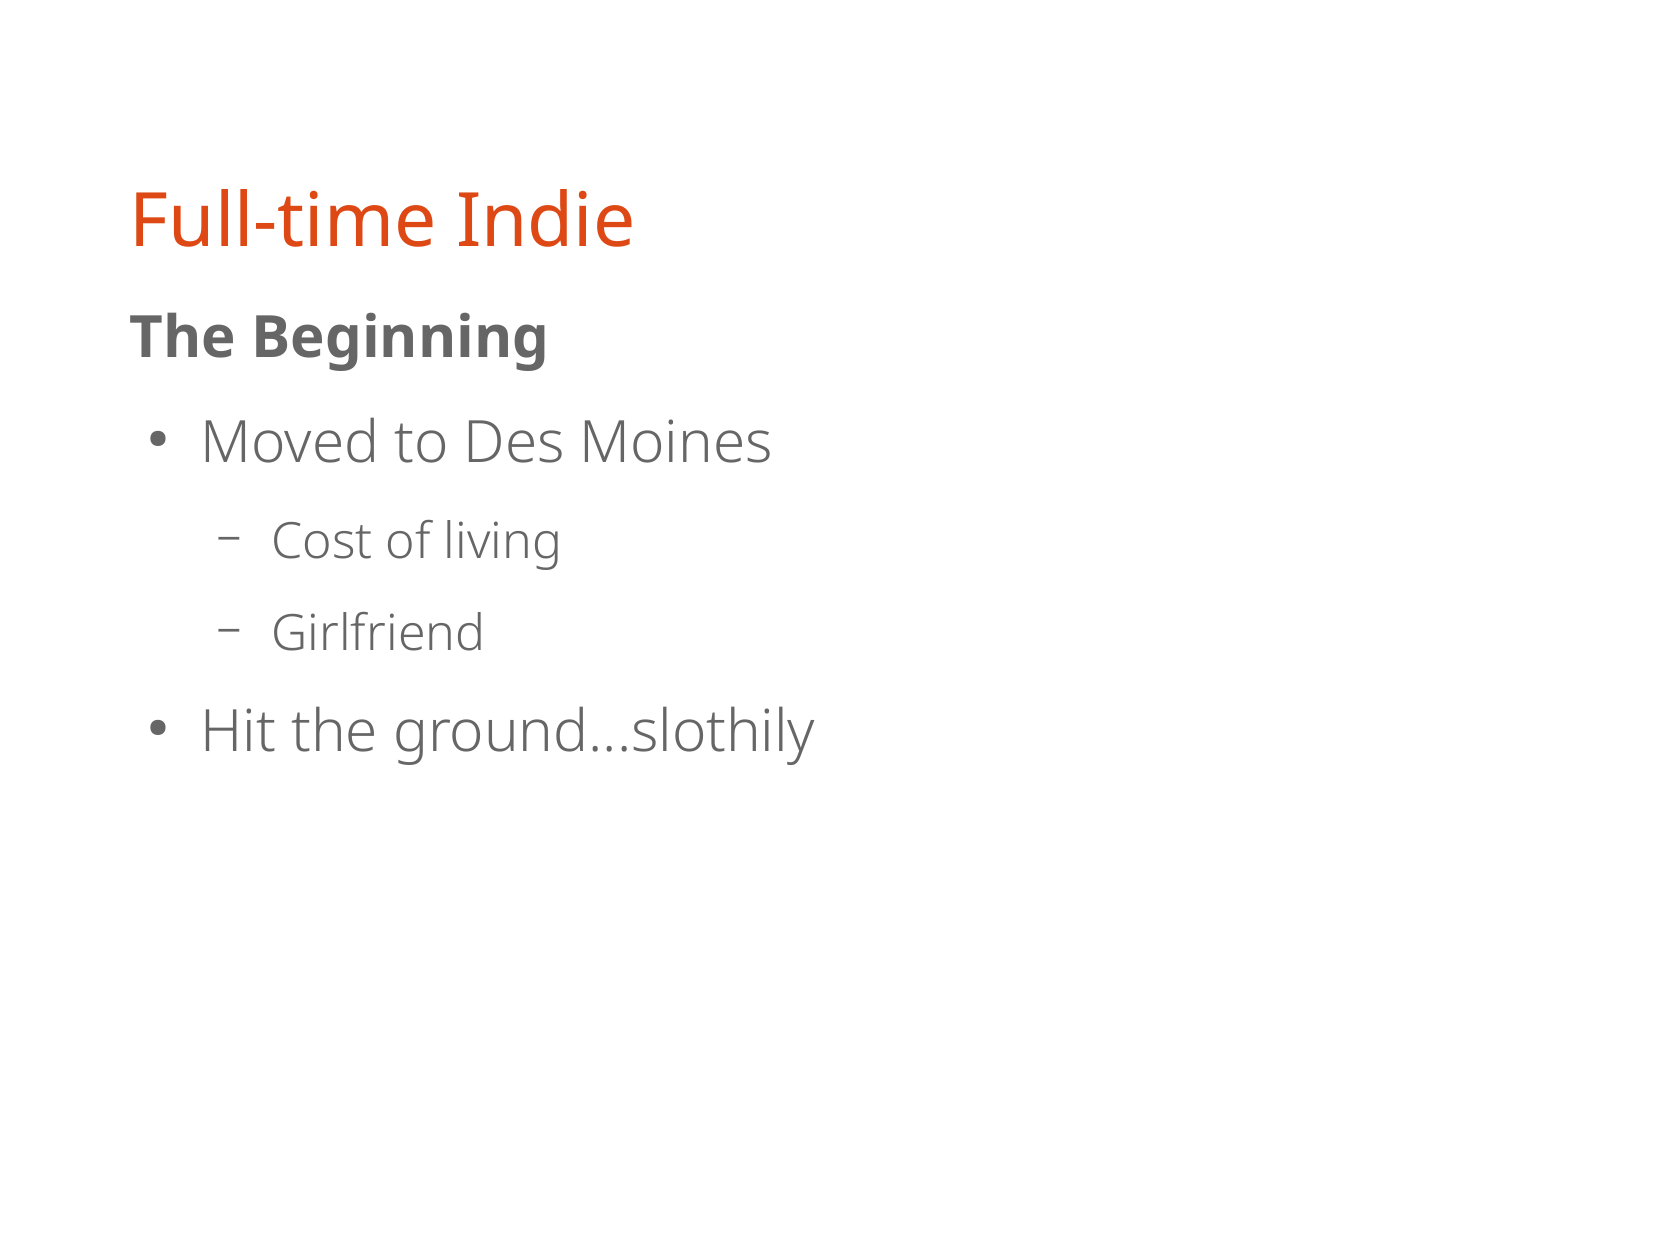

# Full-time Indie
The Beginning
Moved to Des Moines
Cost of living
Girlfriend
Hit the ground...slothily